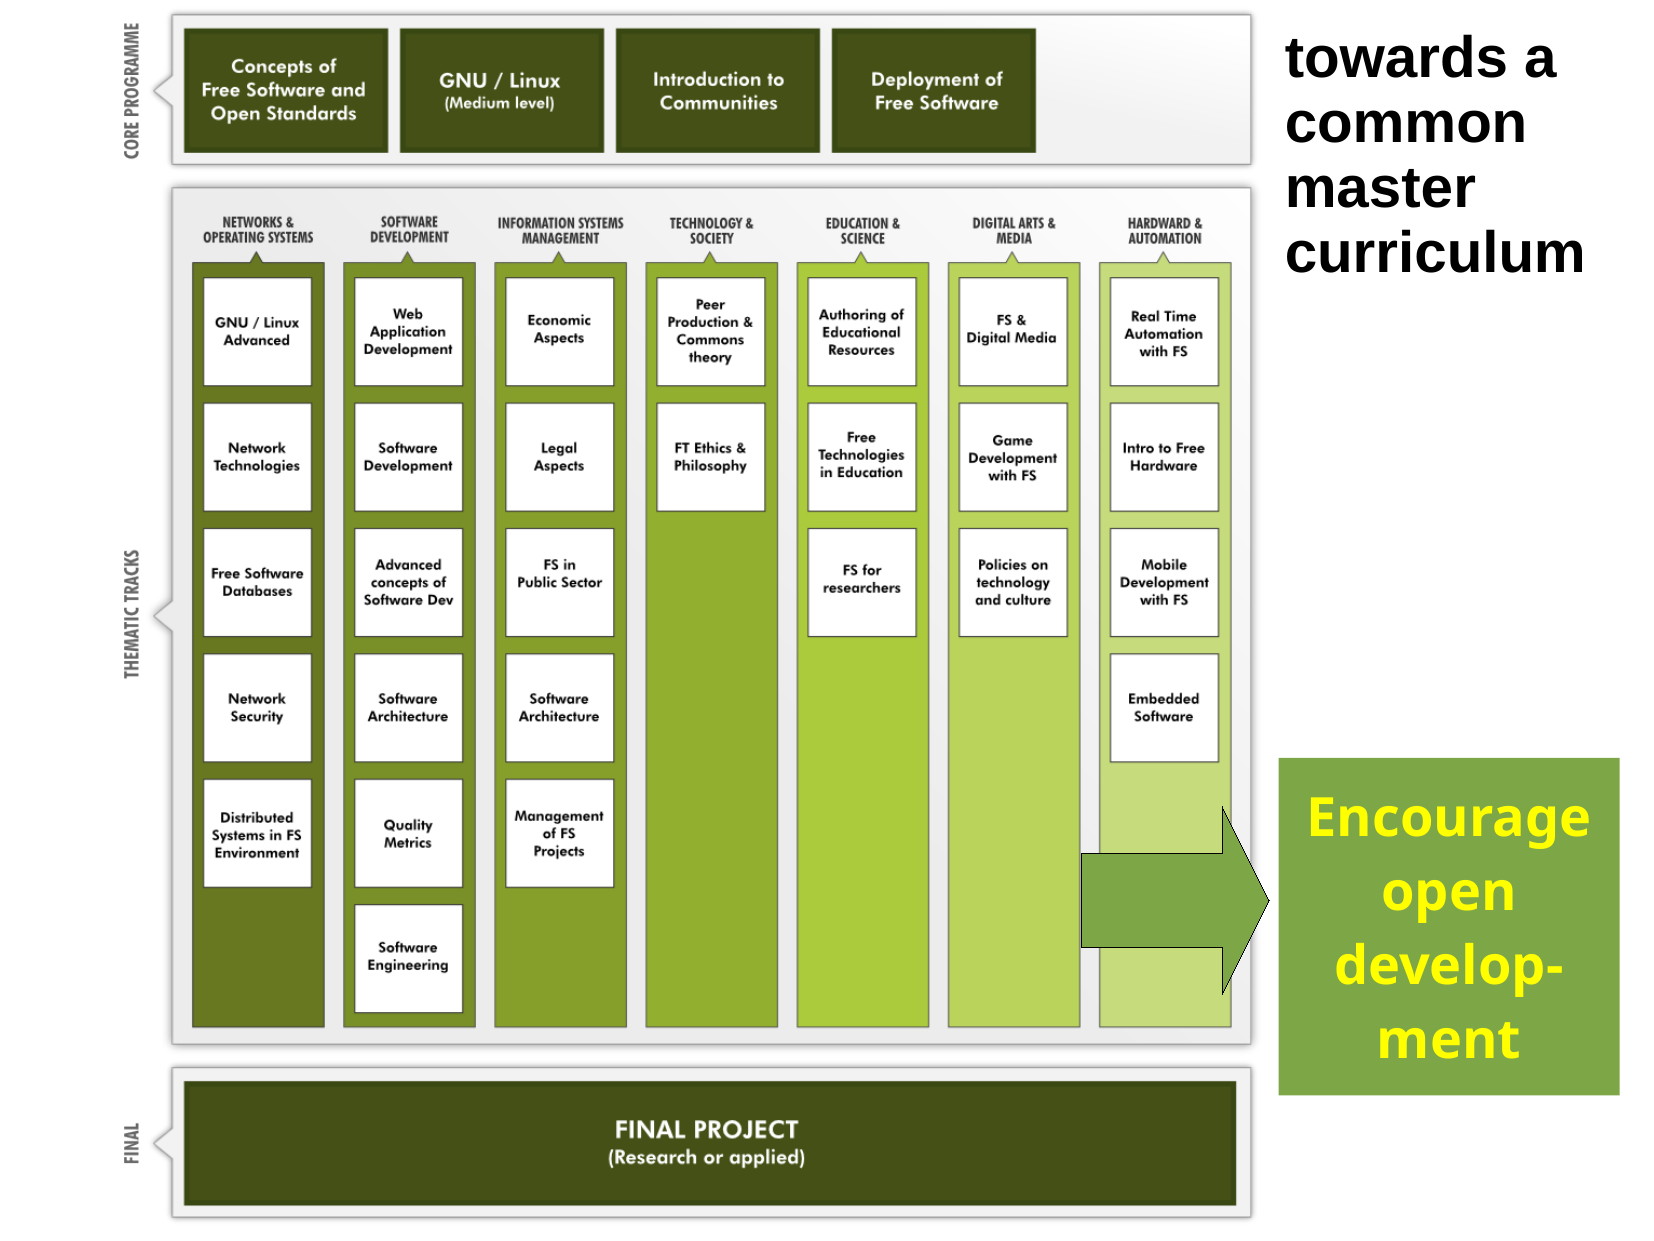

# towards a common master curriculum
Encourage
open
develop-
ment